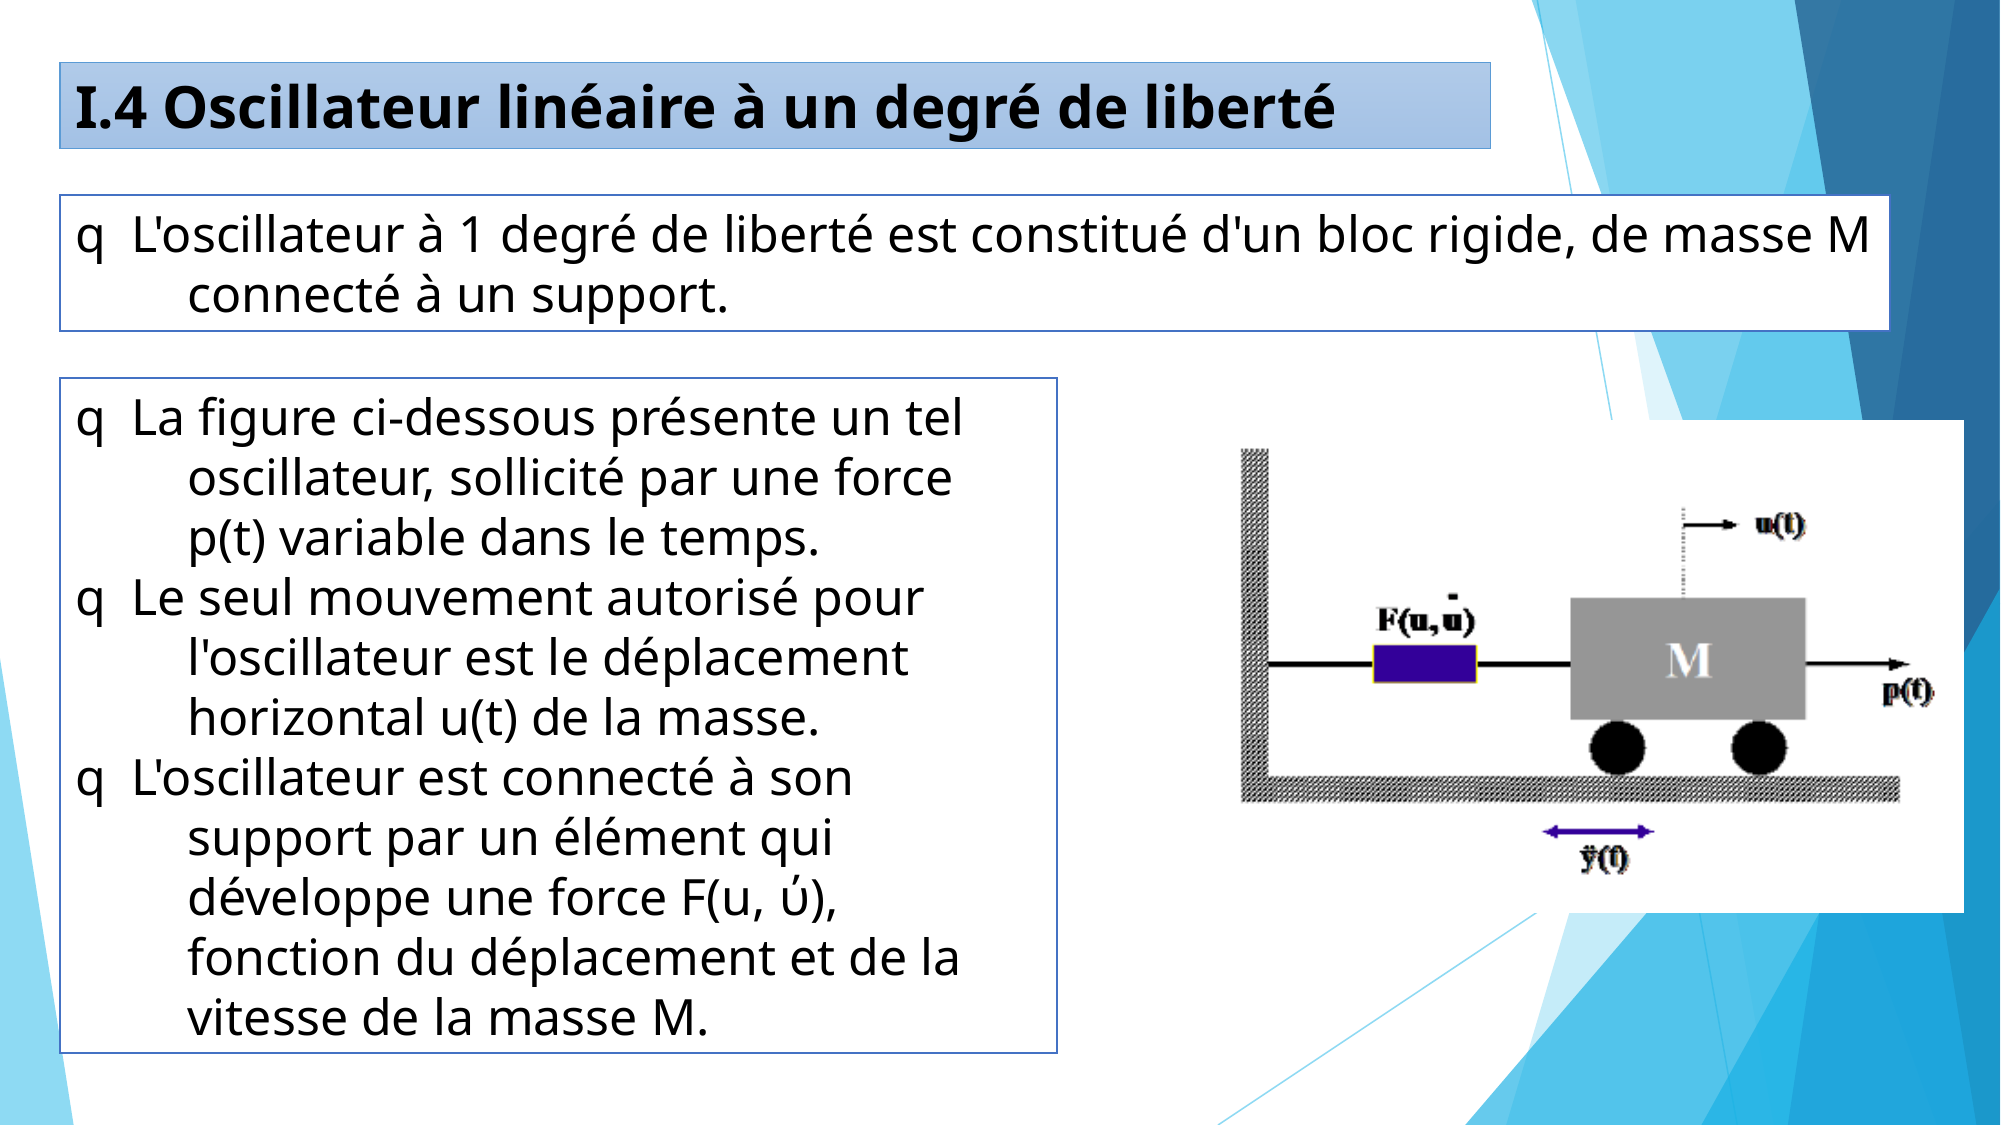

I.4 Oscillateur linéaire à un degré de liberté
L'oscillateur à 1 degré de liberté est constitué d'un bloc rigide, de masse M connecté à un support.
La figure ci-dessous présente un tel oscillateur, sollicité par une force p(t) variable dans le temps.
Le seul mouvement autorisé pour l'oscillateur est le déplacement horizontal u(t) de la masse.
L'oscillateur est connecté à son support par un élément qui développe une force F(u, ύ), fonction du déplacement et de la vitesse de la masse M.